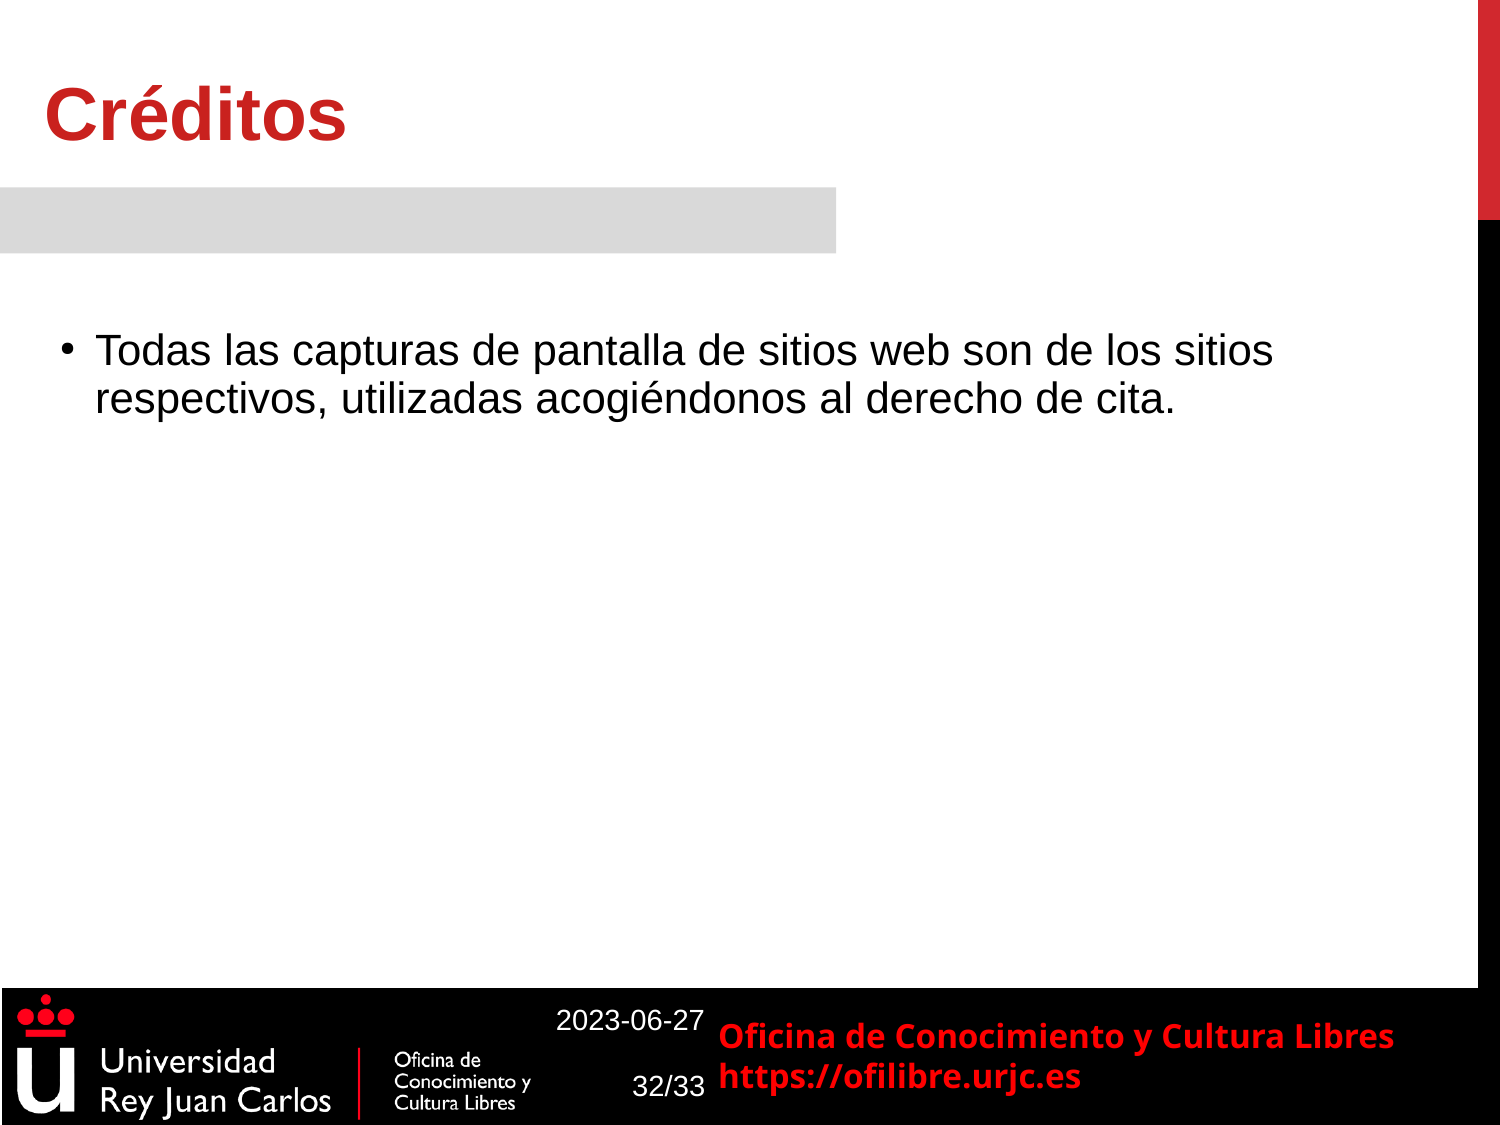

#
Créditos
Todas las capturas de pantalla de sitios web son de los sitios respectivos, utilizadas acogiéndonos al derecho de cita.